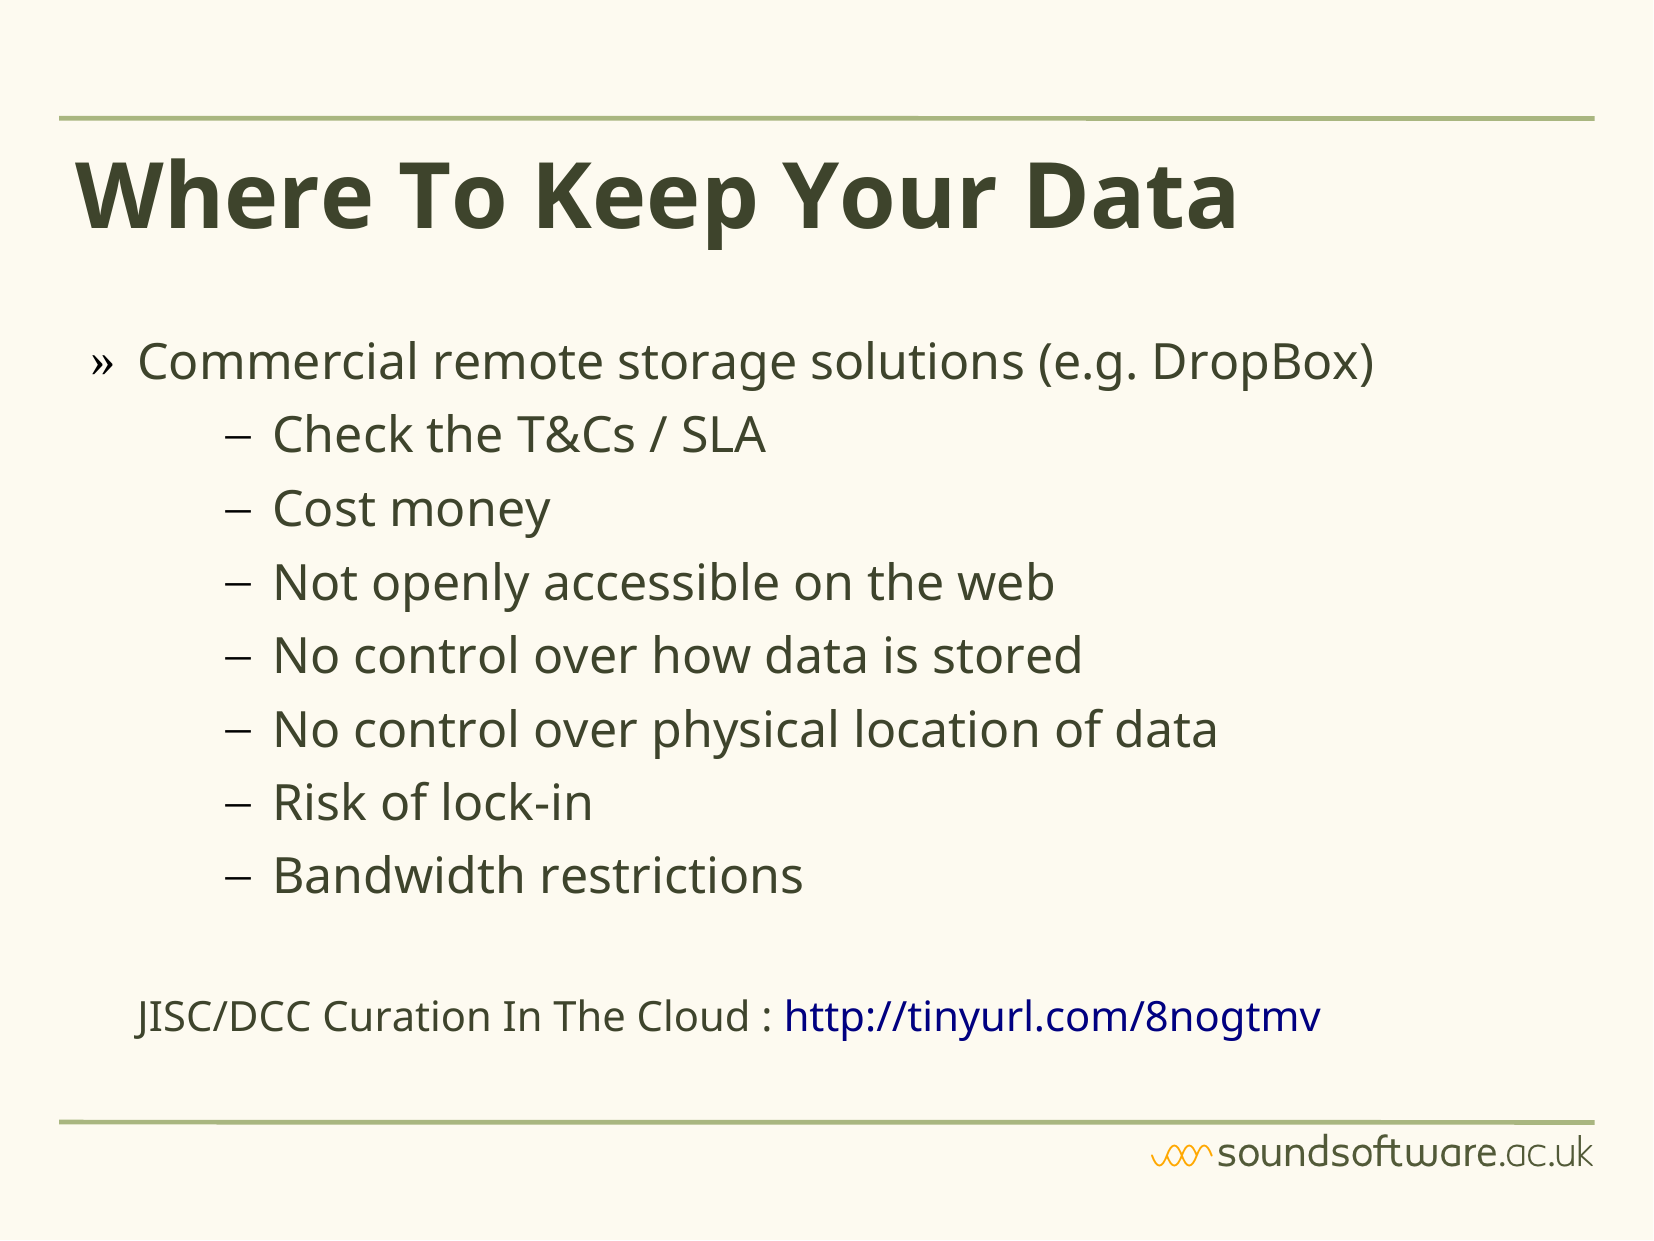

# Where To Keep Your Data
Commercial remote storage solutions (e.g. DropBox)
Check the T&Cs / SLA
Cost money
Not openly accessible on the web
No control over how data is stored
No control over physical location of data
Risk of lock-in
Bandwidth restrictions
JISC/DCC Curation In The Cloud : http://tinyurl.com/8nogtmv